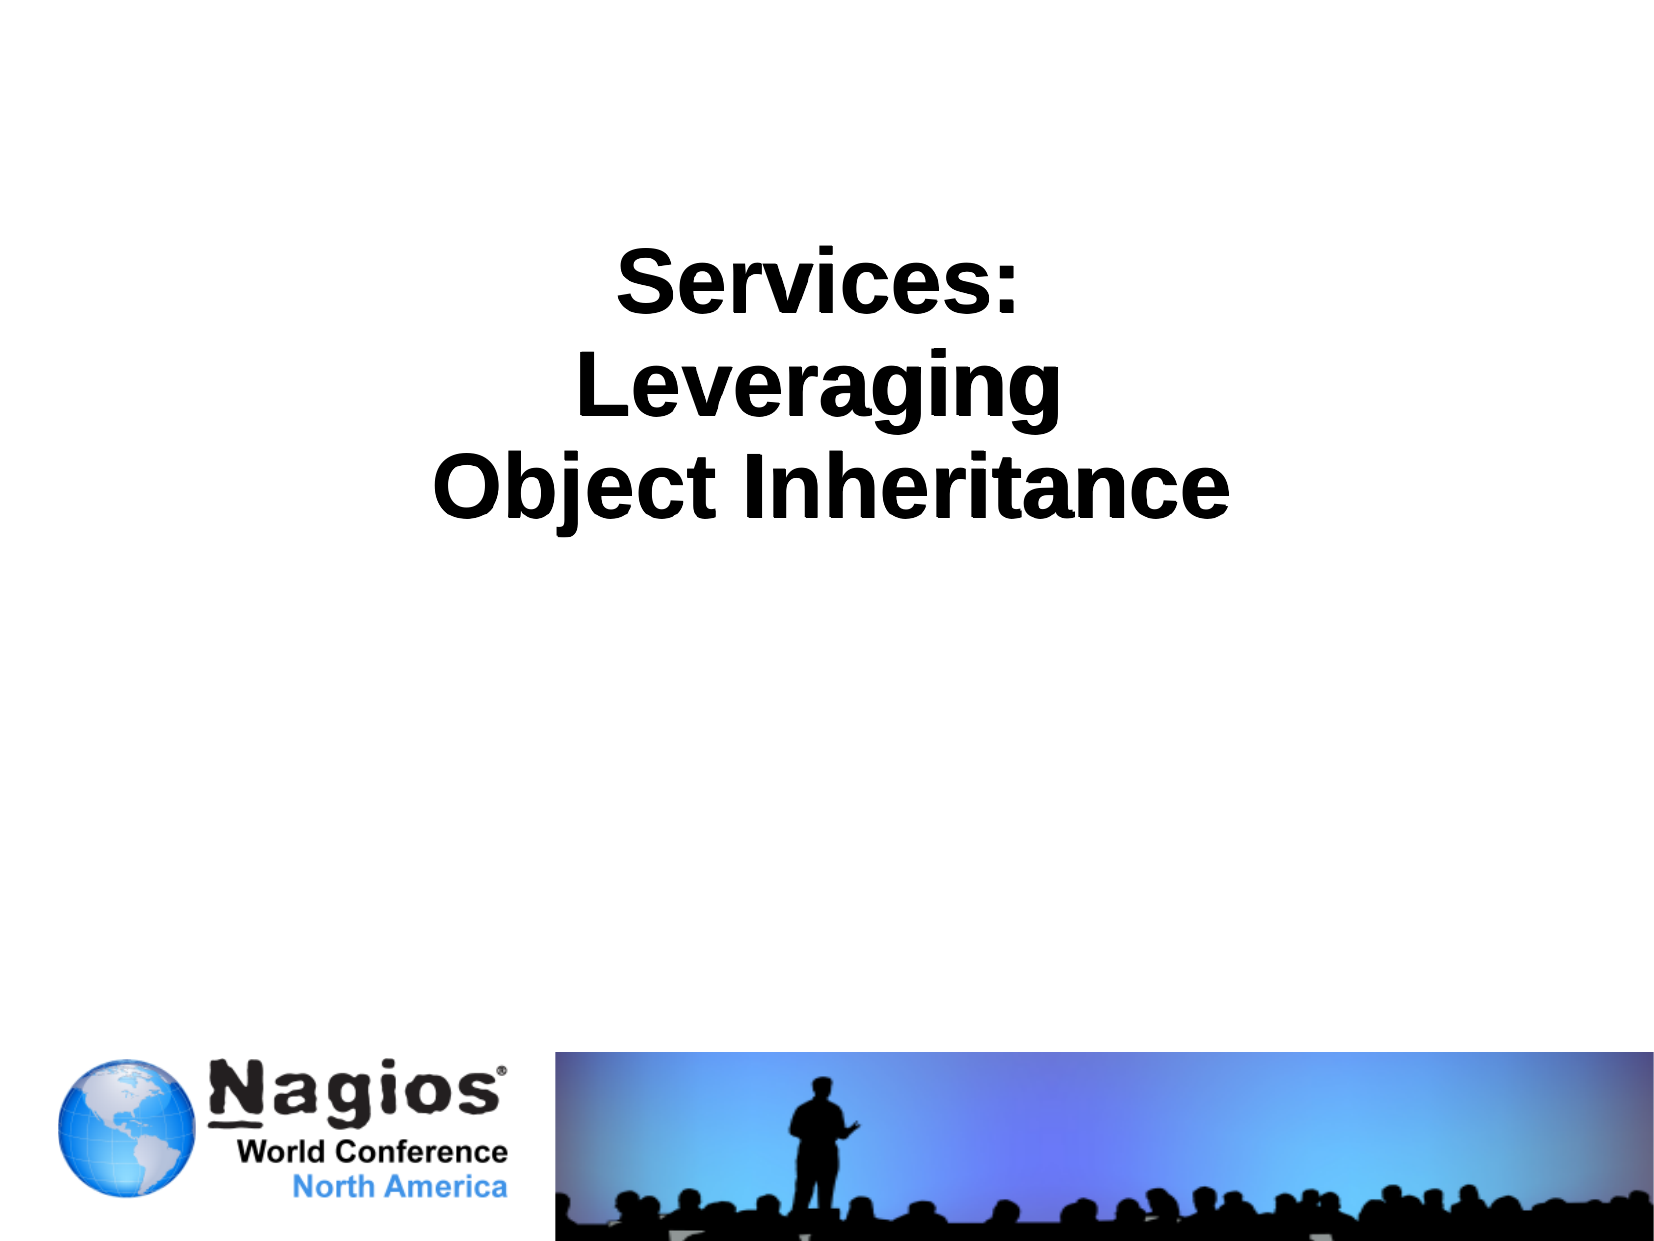

# Services: Leveraging Object Inheritance
2011
Nagios World Conference
29